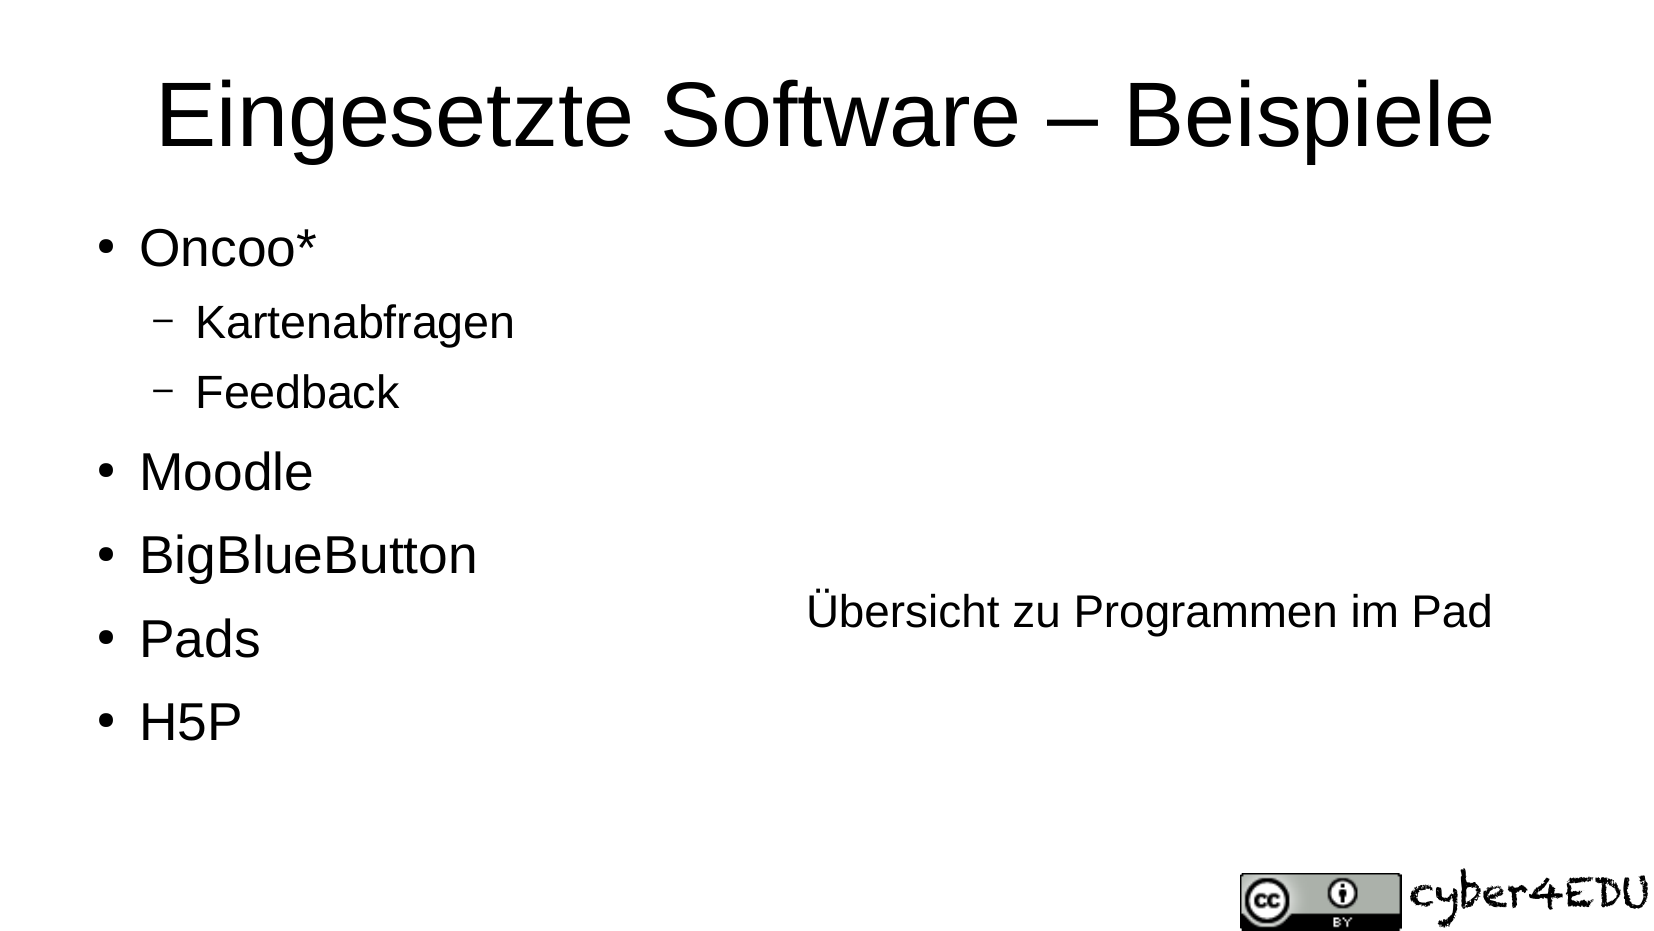

# Eingesetzte Software – Beispiele
Oncoo*
Kartenabfragen
Feedback
Moodle
BigBlueButton
Pads
H5P
Übersicht zu Programmen im Pad